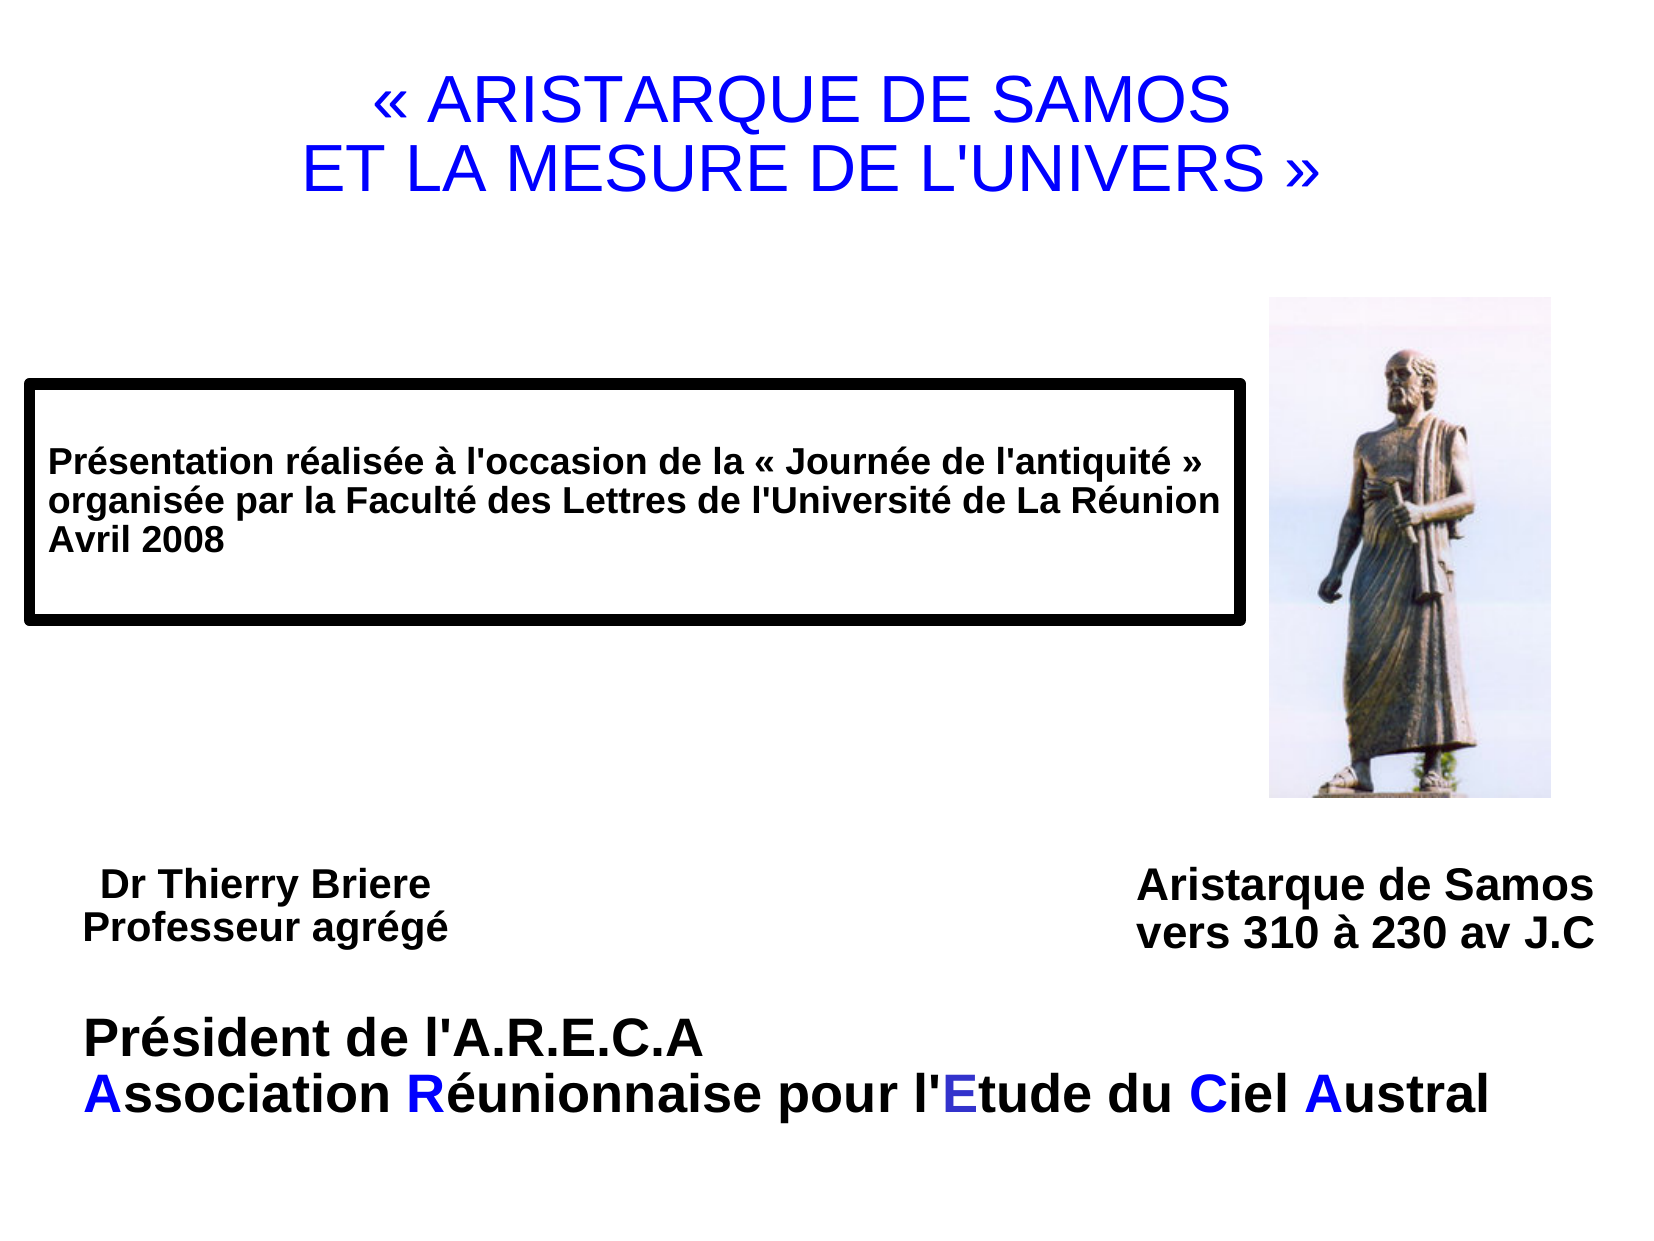

« ARISTARQUE DE SAMOS
ET LA MESURE DE L'UNIVERS »
Présentation réalisée à l'occasion de la « Journée de l'antiquité »
organisée par la Faculté des Lettres de l'Université de La Réunion
Avril 2008
Aristarque de Samos
vers 310 à 230 av J.C
Dr Thierry Briere
Professeur agrégé
Président de l'A.R.E.C.A
Association Réunionnaise pour l'Etude du Ciel Austral